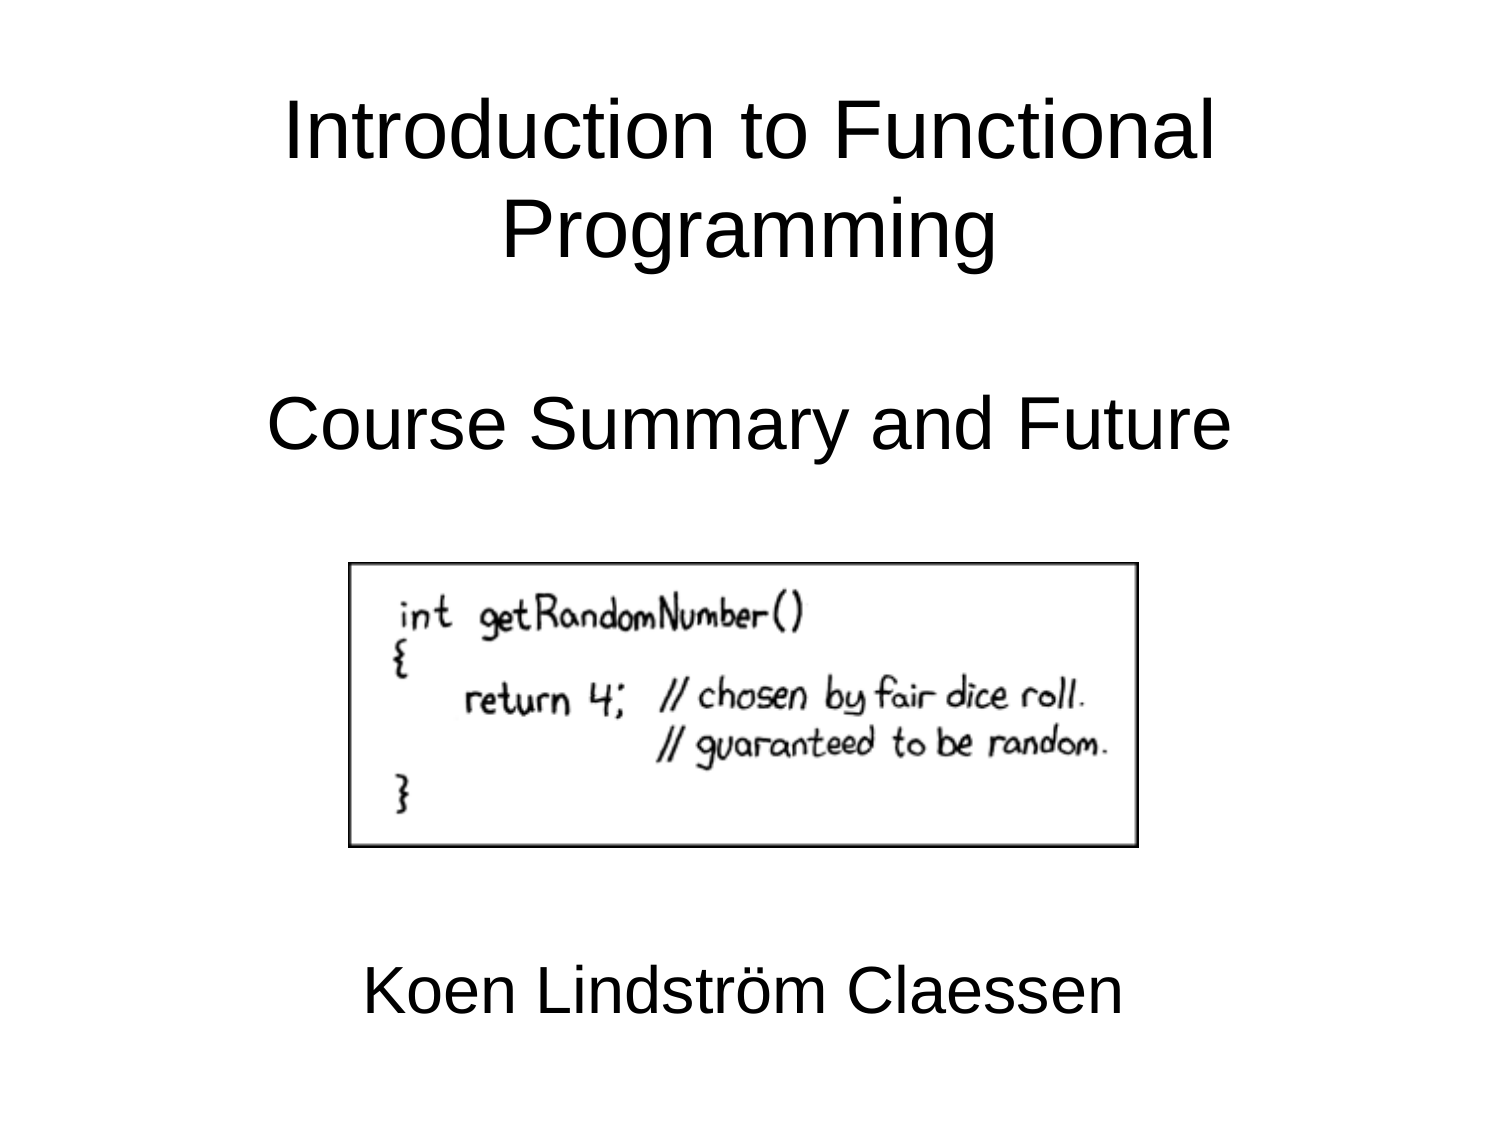

# Introduction to Functional Programming Course Summary and Future
Koen Lindström Claessen